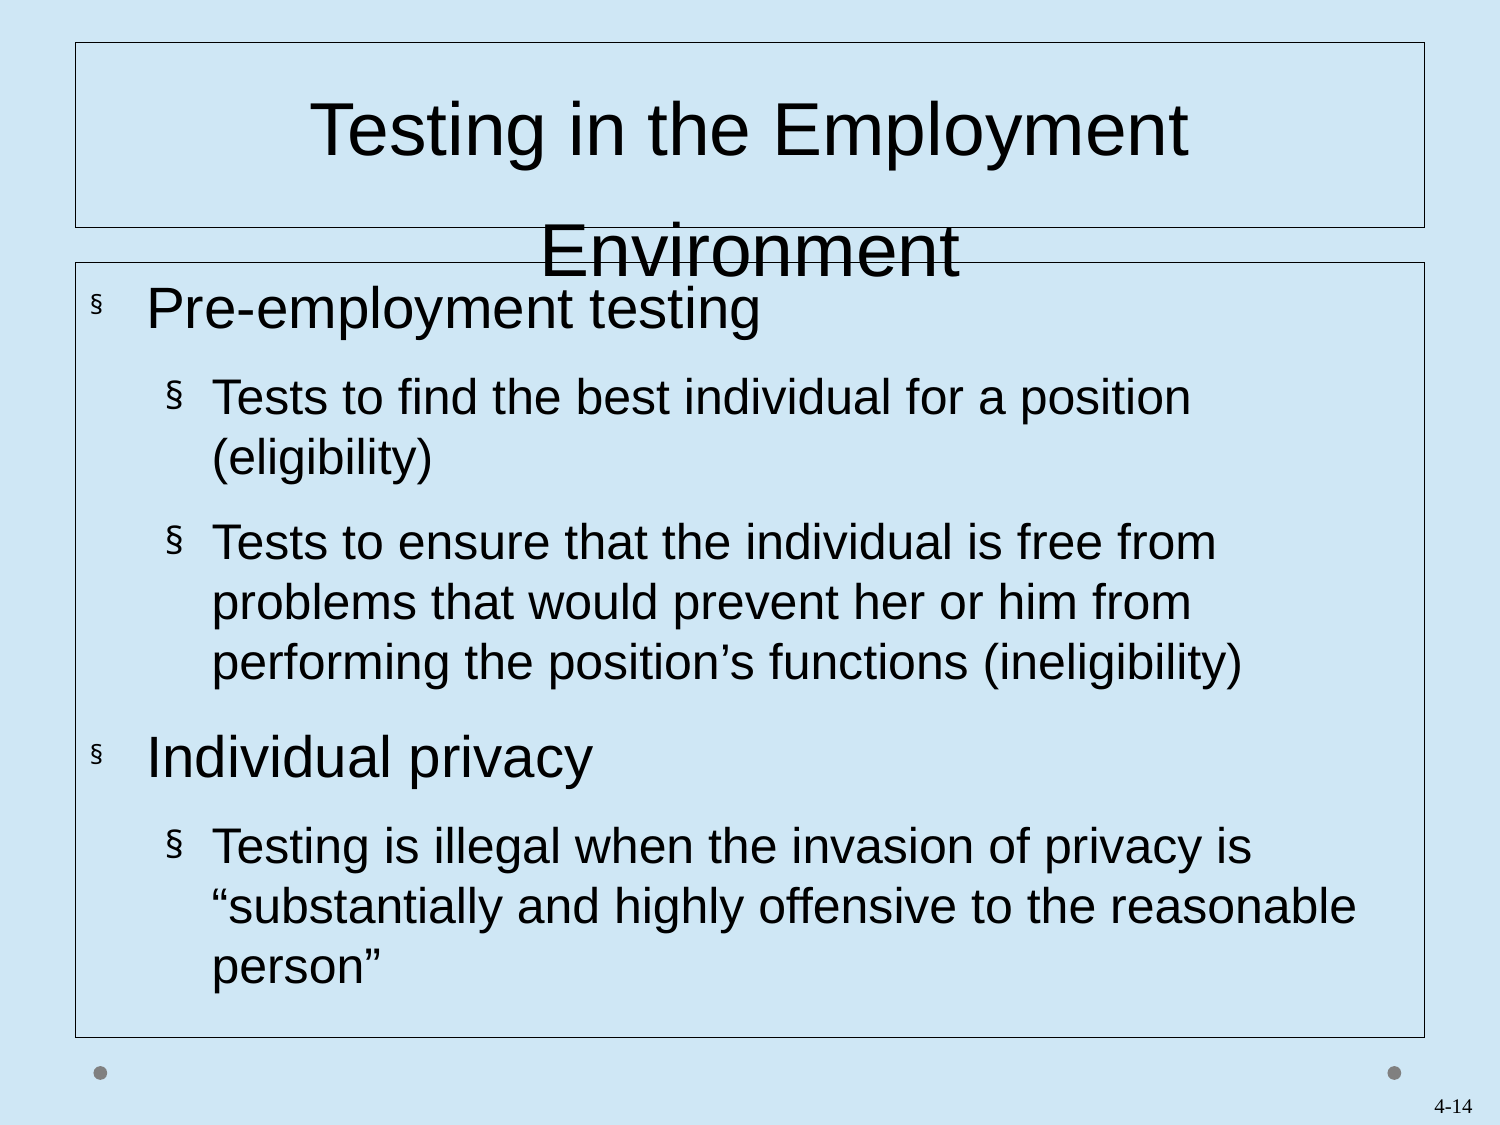

# Testing in the Employment Environment
Pre-employment testing
Tests to find the best individual for a position (eligibility)
Tests to ensure that the individual is free from problems that would prevent her or him from performing the position’s functions (ineligibility)
Individual privacy
Testing is illegal when the invasion of privacy is “substantially and highly offensive to the reasonable person”